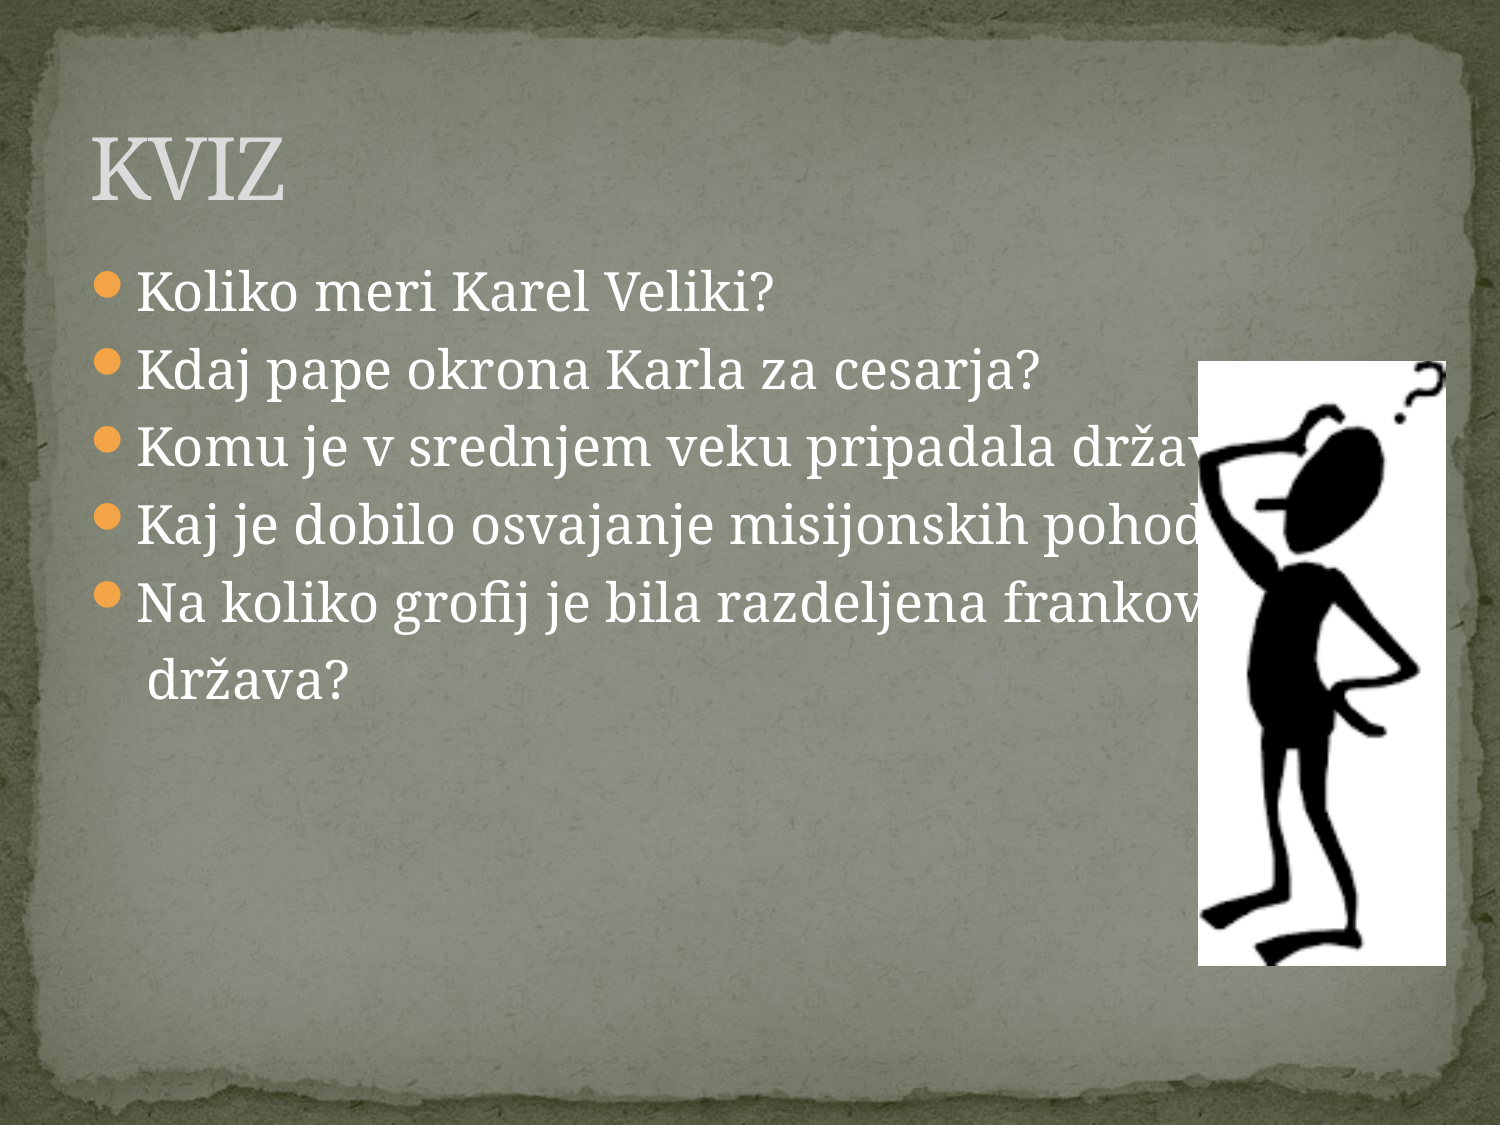

KVIZ
# Koliko meri Karel Veliki?
Kdaj pape okrona Karla za cesarja?
Komu je v srednjem veku pripadala država?
Kaj je dobilo osvajanje misijonskih pohodov?
Na koliko grofij je bila razdeljena frankovska
 država?